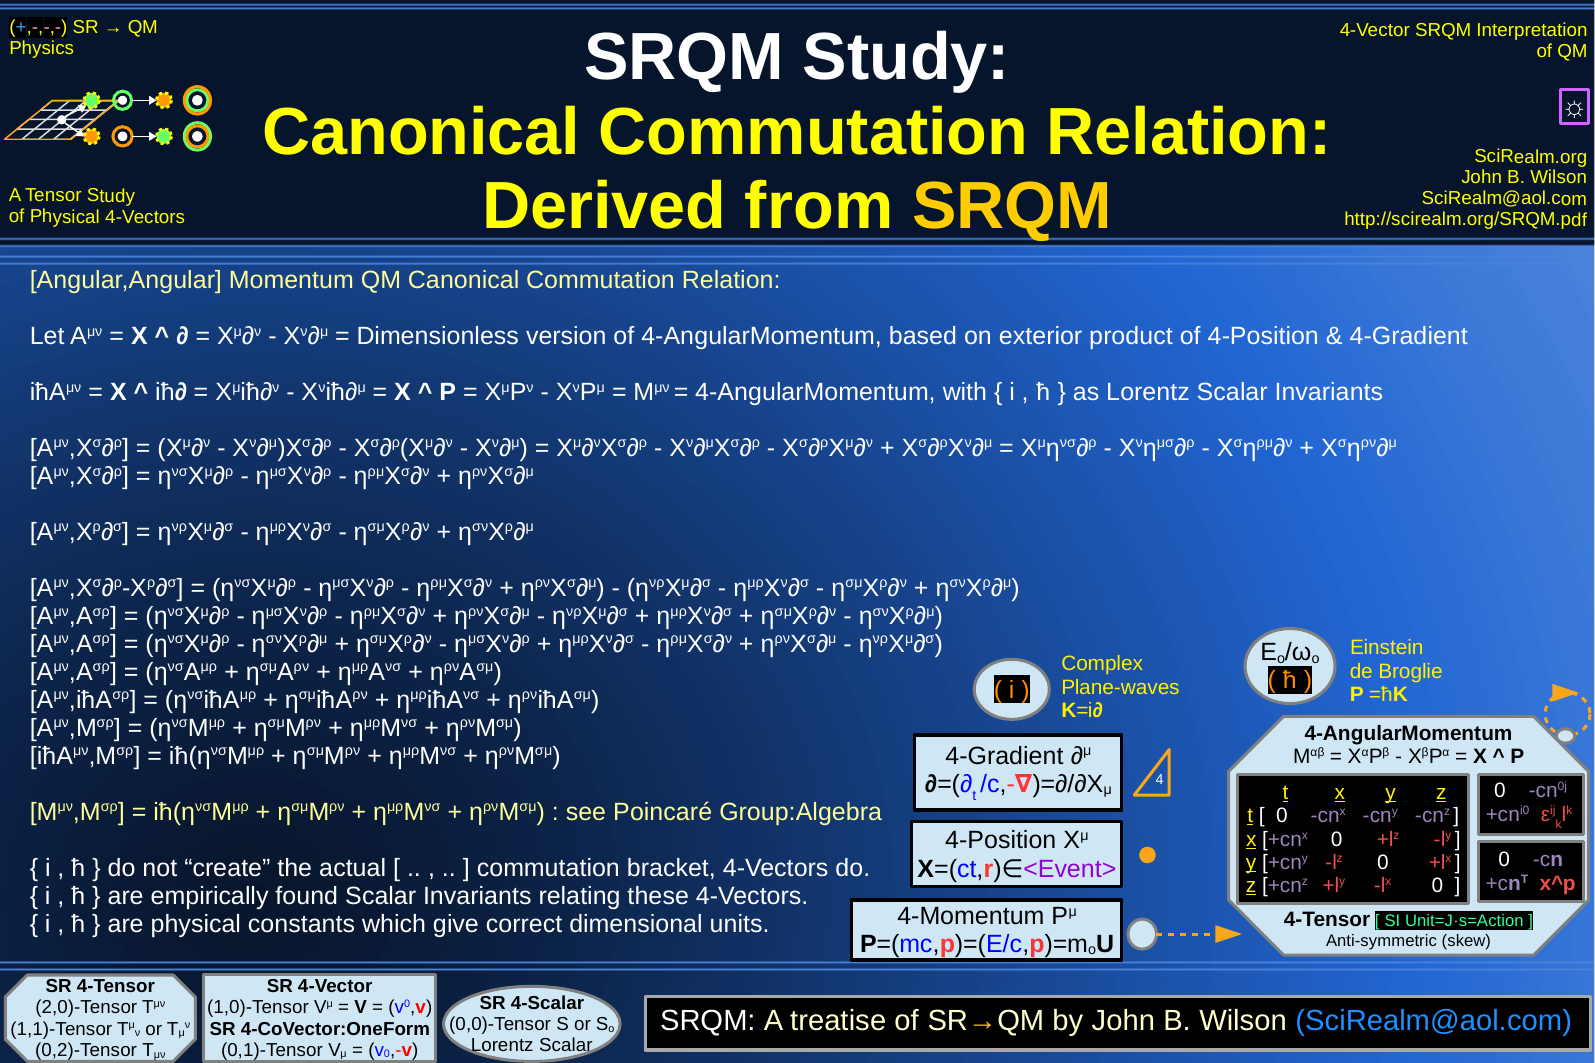

(+,-,-,-) SR → QM
Physics
A Tensor Study
of Physical 4-Vectors
4-Vector SRQM Interpretation
of QM
SciRealm.org
John B. Wilson
SciRealm@aol.com
http://scirealm.org/SRQM.pdf
# SRQM Study: Canonical Commutation Relation: Derived from SRQM
☼
[Angular,Angular] Momentum QM Canonical Commutation Relation:
Let Aμν = X ^ ∂ = Xμ∂ν - Xν∂μ = Dimensionless version of 4-AngularMomentum, based on exterior product of 4-Position & 4-Gradient
iћAμν = X ^ iћ∂ = Xμiћ∂ν - Xνiћ∂μ = X ^ P = XμPν - XνPμ = Mμν = 4-AngularMomentum, with { i , ћ } as Lorentz Scalar Invariants
[Aμν,Xσ∂ρ] = (Xμ∂ν - Xν∂μ)Xσ∂ρ - Xσ∂ρ(Xμ∂ν - Xν∂μ) = Xμ∂νXσ∂ρ - Xν∂μXσ∂ρ - Xσ∂ρXμ∂ν + Xσ∂ρXν∂μ = Xμηνσ∂ρ - Xνημσ∂ρ - Xσηρμ∂ν + Xσηρν∂μ
[Aμν,Xσ∂ρ] = ηνσXμ∂ρ - ημσXν∂ρ - ηρμXσ∂ν + ηρνXσ∂μ
[Aμν,Xρ∂σ] = ηνρXμ∂σ - ημρXν∂σ - ησμXρ∂ν + ησνXρ∂μ
[Aμν,Xσ∂ρ-Xρ∂σ] = (ηνσXμ∂ρ - ημσXν∂ρ - ηρμXσ∂ν + ηρνXσ∂μ) - (ηνρXμ∂σ - ημρXν∂σ - ησμXρ∂ν + ησνXρ∂μ)
[Aμν,Aσρ] = (ηνσXμ∂ρ - ημσXν∂ρ - ηρμXσ∂ν + ηρνXσ∂μ - ηνρXμ∂σ + ημρXν∂σ + ησμXρ∂ν - ησνXρ∂μ)
[Aμν,Aσρ] = (ηνσXμ∂ρ - ησνXρ∂μ + ησμXρ∂ν - ημσXν∂ρ + ημρXν∂σ - ηρμXσ∂ν + ηρνXσ∂μ - ηνρXμ∂σ)
[Aμν,Aσρ] = (ηνσAμρ + ησμAρν + ημρAνσ + ηρνAσμ)
[Aμν,iћAσρ] = (ηνσiћAμρ + ησμiћAρν + ημρiћAνσ + ηρνiћAσμ)
[Aμν,Mσρ] = (ηνσMμρ + ησμMρν + ημρMνσ + ηρνMσμ)
[iћAμν,Mσρ] = iћ(ηνσMμρ + ησμMρν + ημρMνσ + ηρνMσμ)
[Mμν,Mσρ] = iћ(ηνσMμρ + ησμMρν + ημρMνσ + ηρνMσμ) : see Poincaré Group:Algebra
{ i , ћ } do not “create” the actual [ .. , .. ] commutation bracket, 4-Vectors do.
{ i , ћ } are empirically found Scalar Invariants relating these 4-Vectors.
{ i , ћ } are physical constants which give correct dimensional units.
Eo/ωo
( ћ )
Einstein
de Broglie
P =ћK
Complex
Plane-waves
K=i∂
( i )
4-AngularMomentum
Mαβ = XαPβ - XβPα = X ^ P
4-Tensor [ SI Unit=J·s=Action ]
Anti-symmetric (skew)
 t x y z
t [ 0 -cnx -cny -cnz ]
x [+cnx 0 +lz -ly ]
y [+cny -lz 0 +lx ]
z [+cnz +ly -lx 0 ]
 0 -cn0j
+cni0 εijklk
 0 -cn
+cnT x^p
4-Gradient ∂μ
∂=(∂t /c,-∇)=∂/∂Xμ
 4
4-Position Xμ
X=(ct,r)∈<Event>
4-Momentum Pμ
P=(mc,p)=(E/c,p)=moU
SR 4-Tensor
(2,0)-Tensor Tμν
(1,1)-Tensor Tμν or Tμν
(0,2)-Tensor Tμν
SR 4-Vector
(1,0)-Tensor Vμ = V = (v0,v)
SR 4-CoVector:OneForm
(0,1)-Tensor Vμ = (v0,-v)
SR 4-Scalar
(0,0)-Tensor S or So
Lorentz Scalar
SRQM: A treatise of SR→QM by John B. Wilson (SciRealm@aol.com)